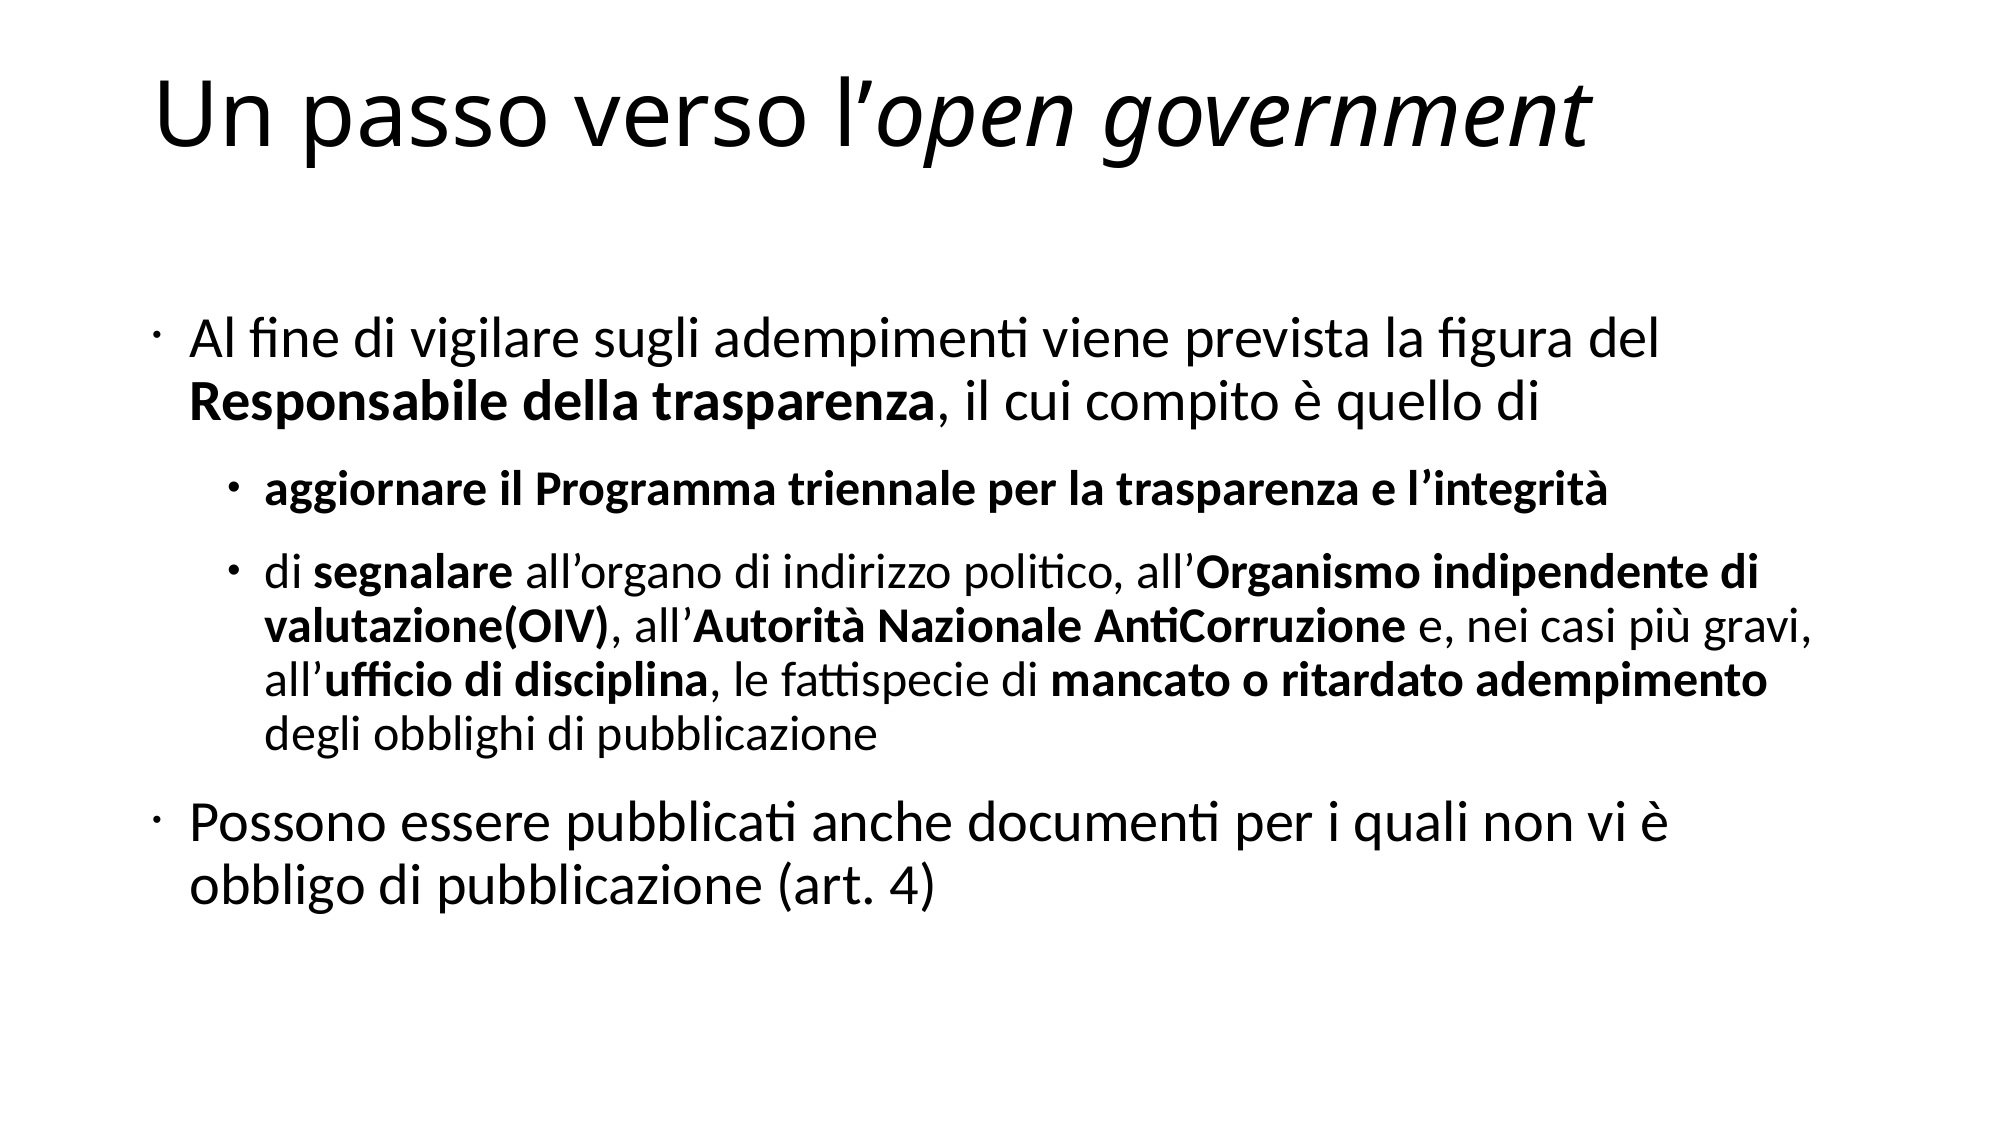

# Un passo verso l’open government
Al fine di vigilare sugli adempimenti viene prevista la figura del Responsabile della trasparenza, il cui compito è quello di
aggiornare il Programma triennale per la trasparenza e l’integrità
di segnalare all’organo di indirizzo politico, all’Organismo indipendente di valutazione(OIV), all’Autorità Nazionale AntiCorruzione e, nei casi più gravi, all’ufficio di disciplina, le fattispecie di mancato o ritardato adempimento degli obblighi di pubblicazione
Possono essere pubblicati anche documenti per i quali non vi è obbligo di pubblicazione (art. 4)